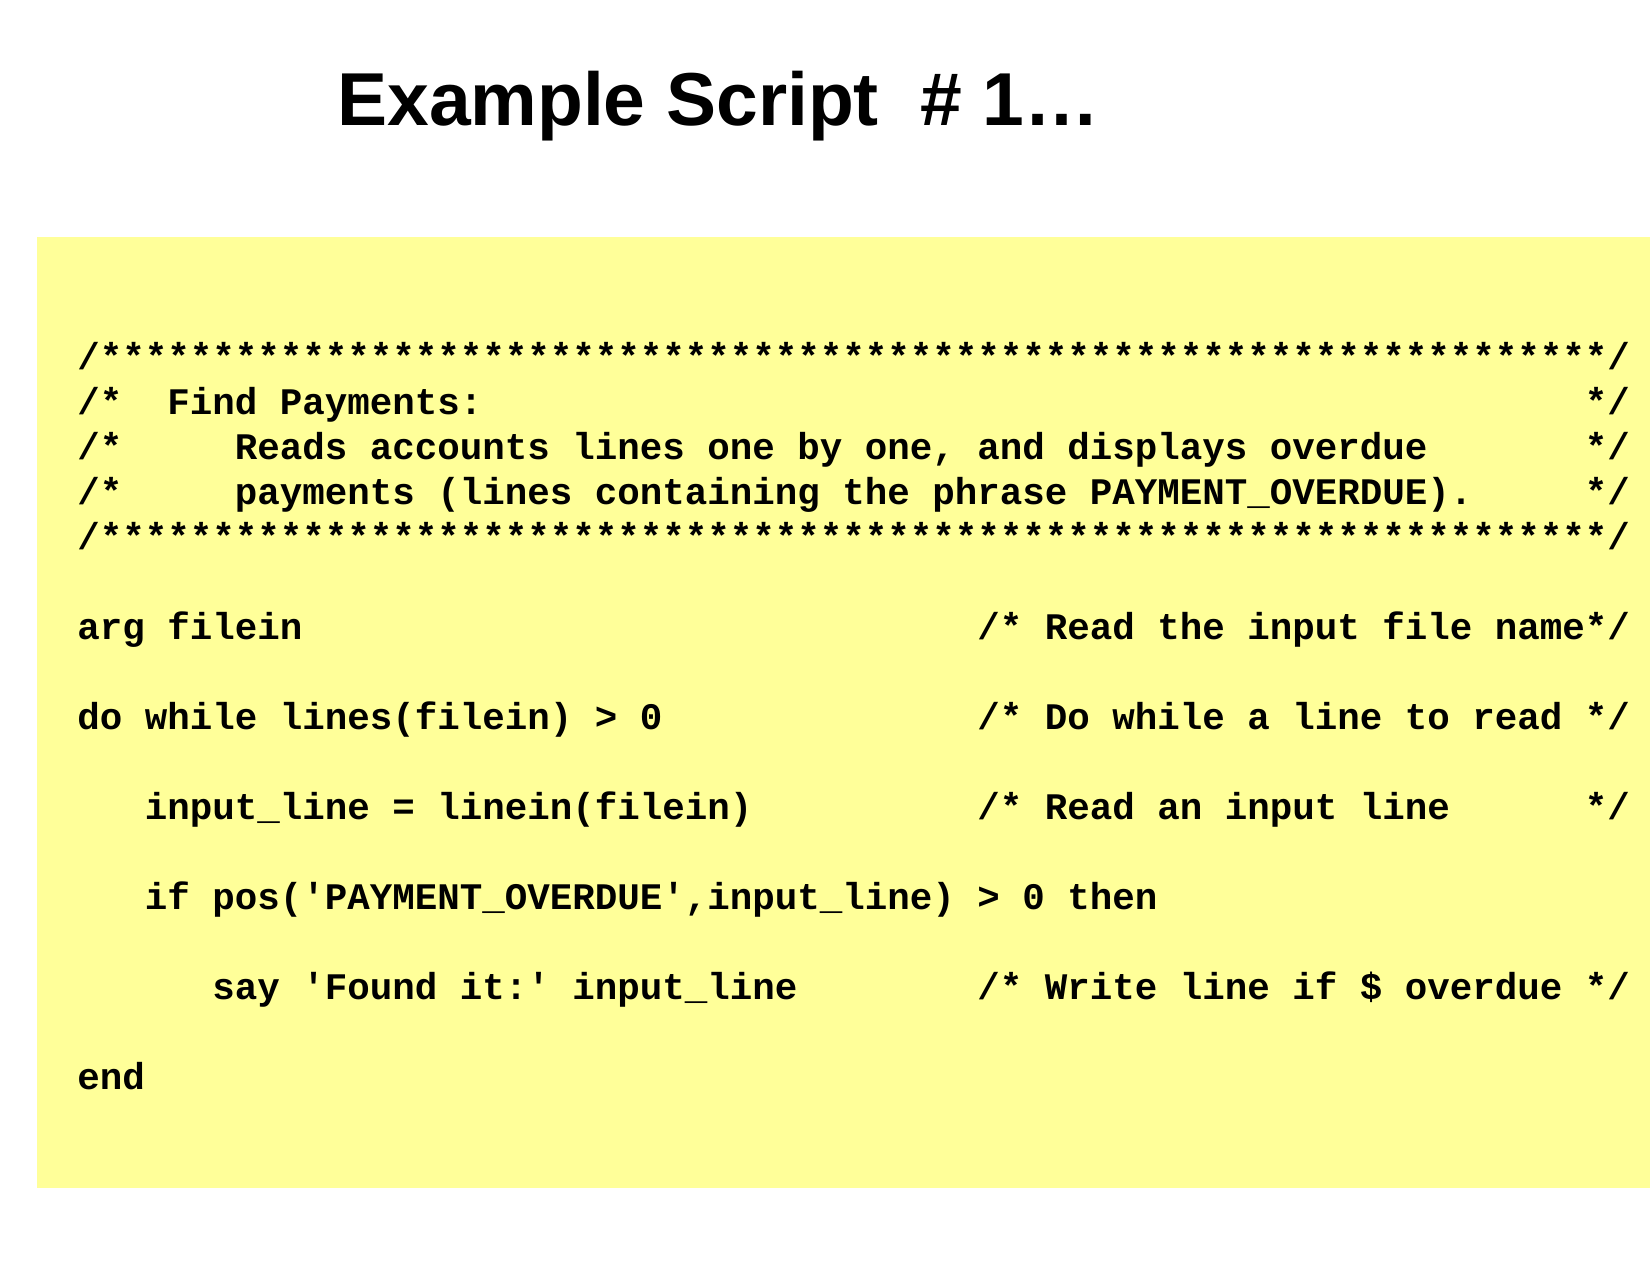

Example Script # 1…
/*******************************************************************/
/* Find Payments: */
/* Reads accounts lines one by one, and displays overdue */
/* payments (lines containing the phrase PAYMENT_OVERDUE). */
/*******************************************************************/
arg filein /* Read the input file name*/
do while lines(filein) > 0 /* Do while a line to read */
 input_line = linein(filein) /* Read an input line */
 if pos('PAYMENT_OVERDUE',input_line) > 0 then
 say 'Found it:' input_line /* Write line if $ overdue */
end